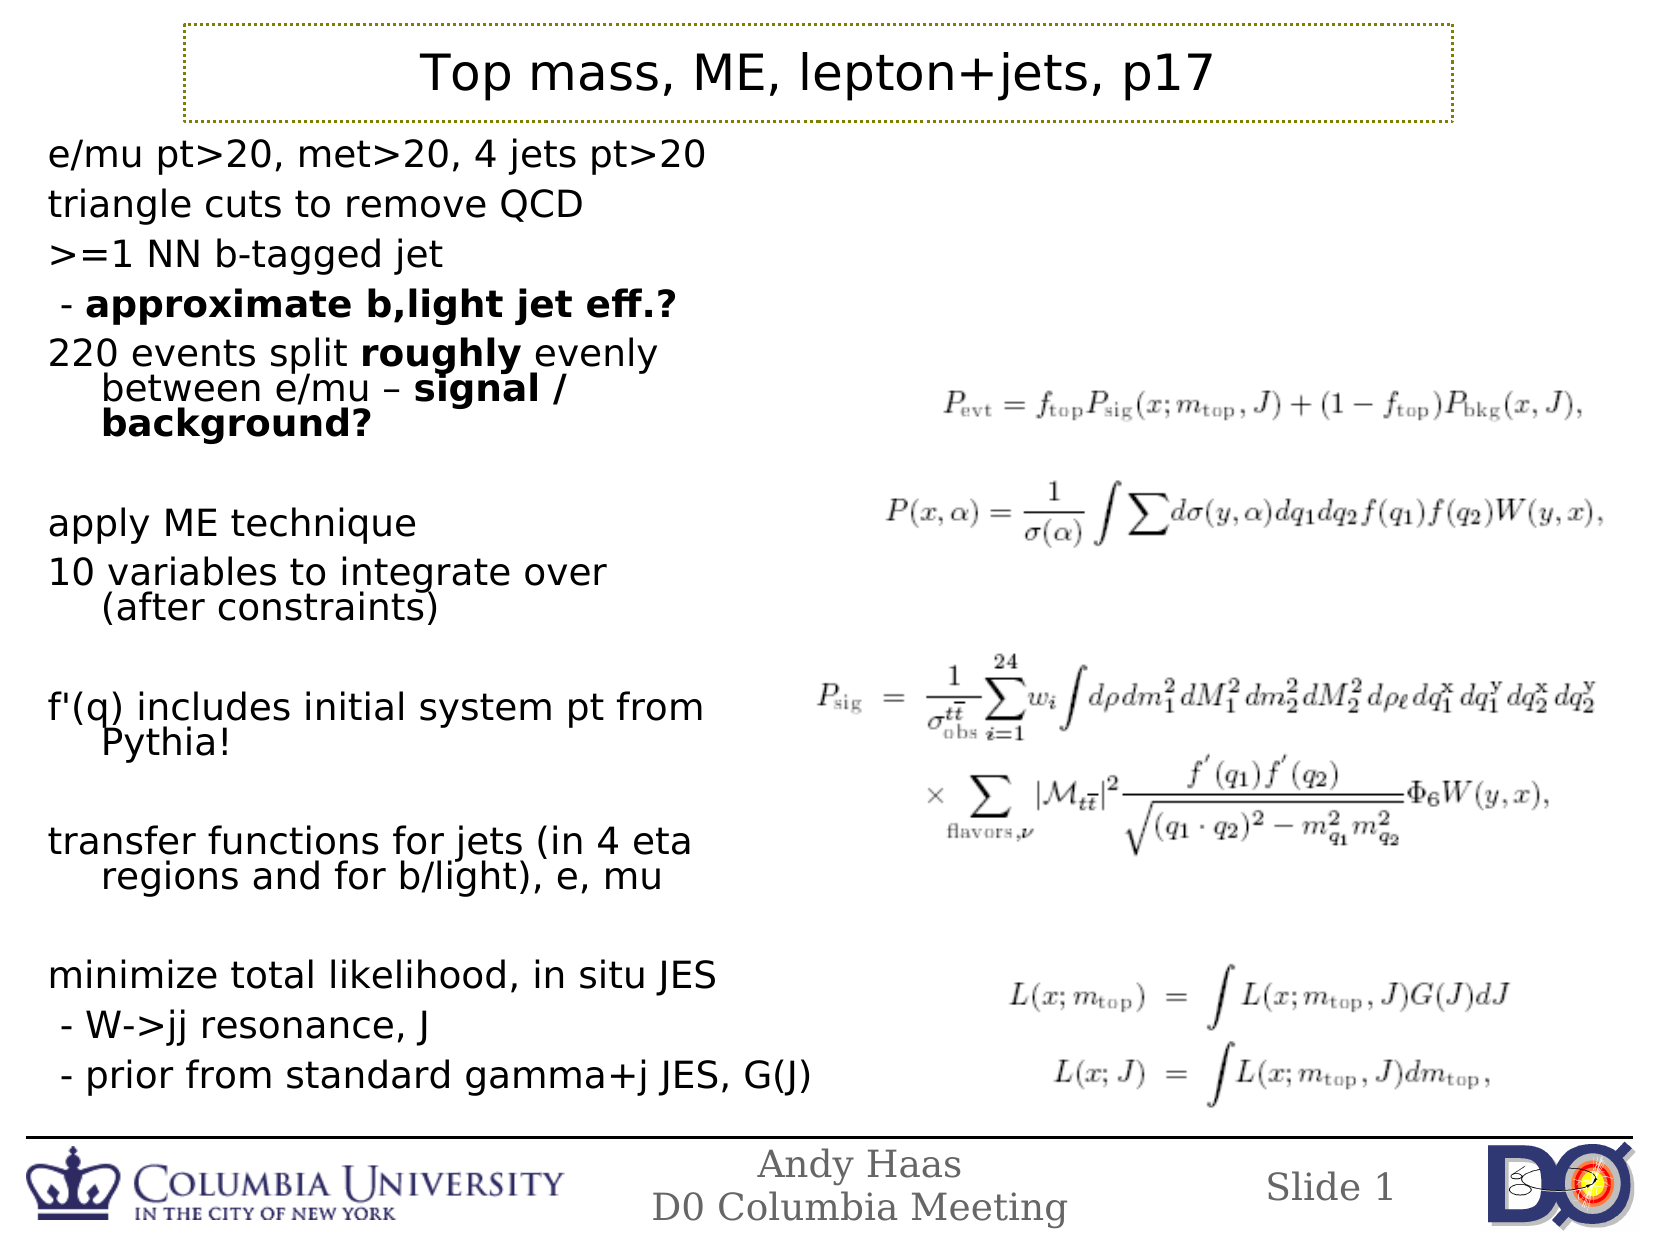

# Top mass, ME, lepton+jets, p17
e/mu pt>20, met>20, 4 jets pt>20
triangle cuts to remove QCD
>=1 NN b-tagged jet
 - approximate b,light jet eff.?
220 events split roughly evenly between e/mu – signal / background?
apply ME technique
10 variables to integrate over
(after constraints)
f'(q) includes initial system pt from Pythia!
transfer functions for jets (in 4 eta regions and for b/light), e, mu
minimize total likelihood, in situ JES
 - W->jj resonance, J
 - prior from standard gamma+j JES, G(J)